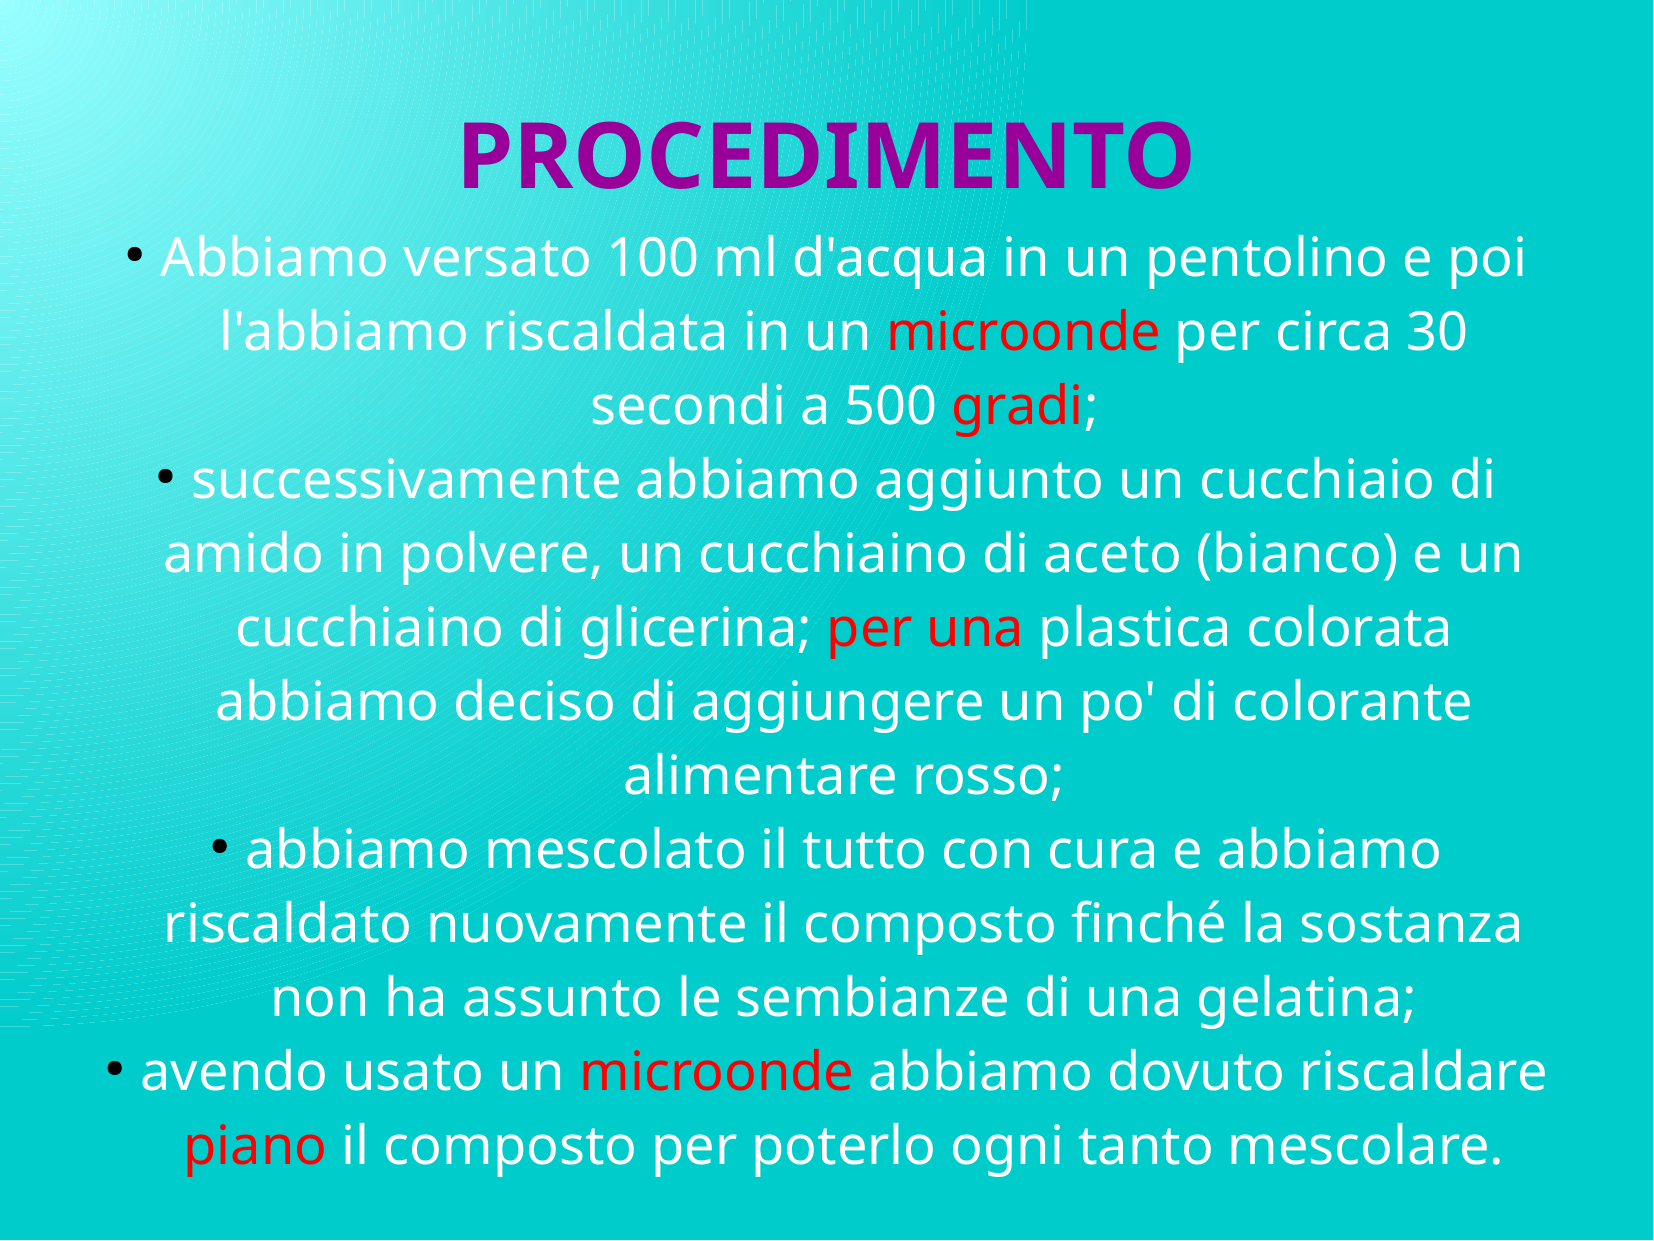

# PROCEDIMENTO
Abbiamo versato 100 ml d'acqua in un pentolino e poi l'abbiamo riscaldata in un microonde per circa 30 secondi a 500 gradi;
successivamente abbiamo aggiunto un cucchiaio di amido in polvere, un cucchiaino di aceto (bianco) e un cucchiaino di glicerina; per una plastica colorata abbiamo deciso di aggiungere un po' di colorante alimentare rosso;
abbiamo mescolato il tutto con cura e abbiamo riscaldato nuovamente il composto finché la sostanza non ha assunto le sembianze di una gelatina;
avendo usato un microonde abbiamo dovuto riscaldare piano il composto per poterlo ogni tanto mescolare.